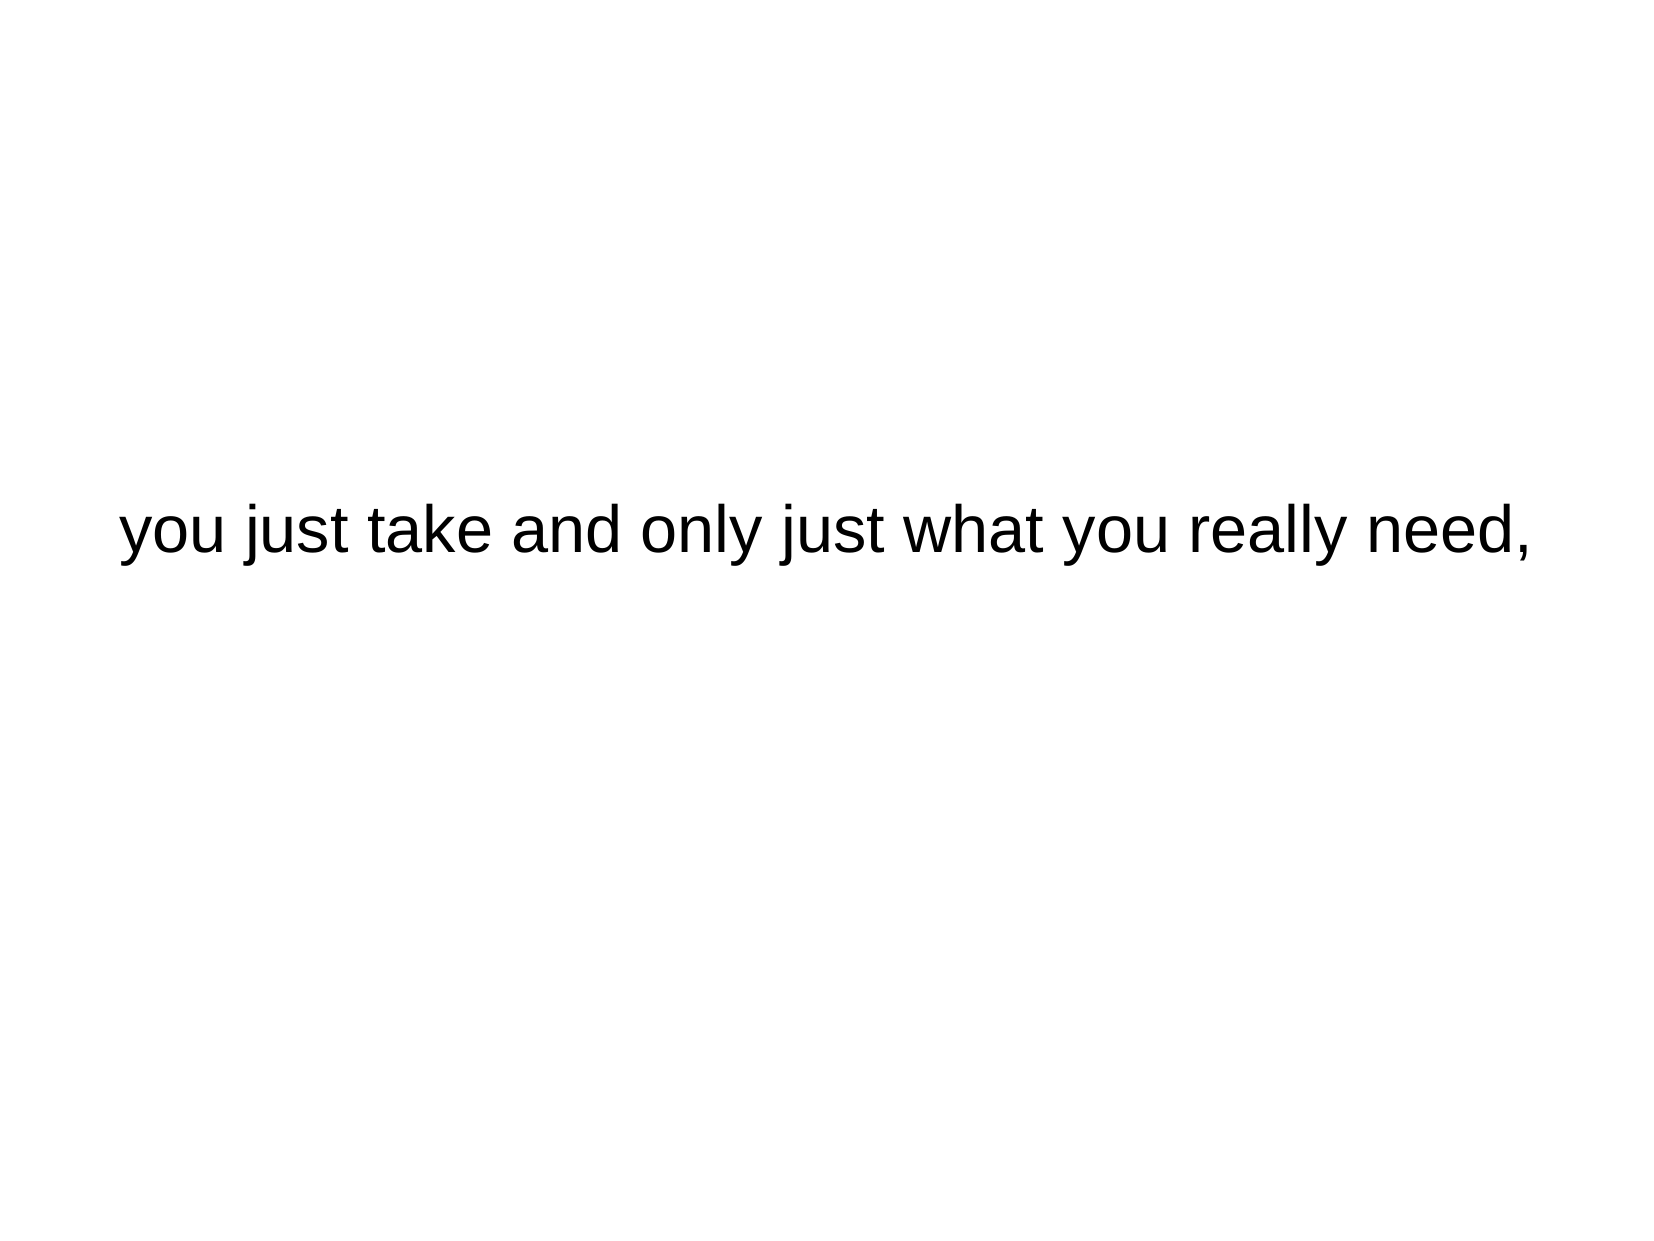

# you just take and only just what you really need,